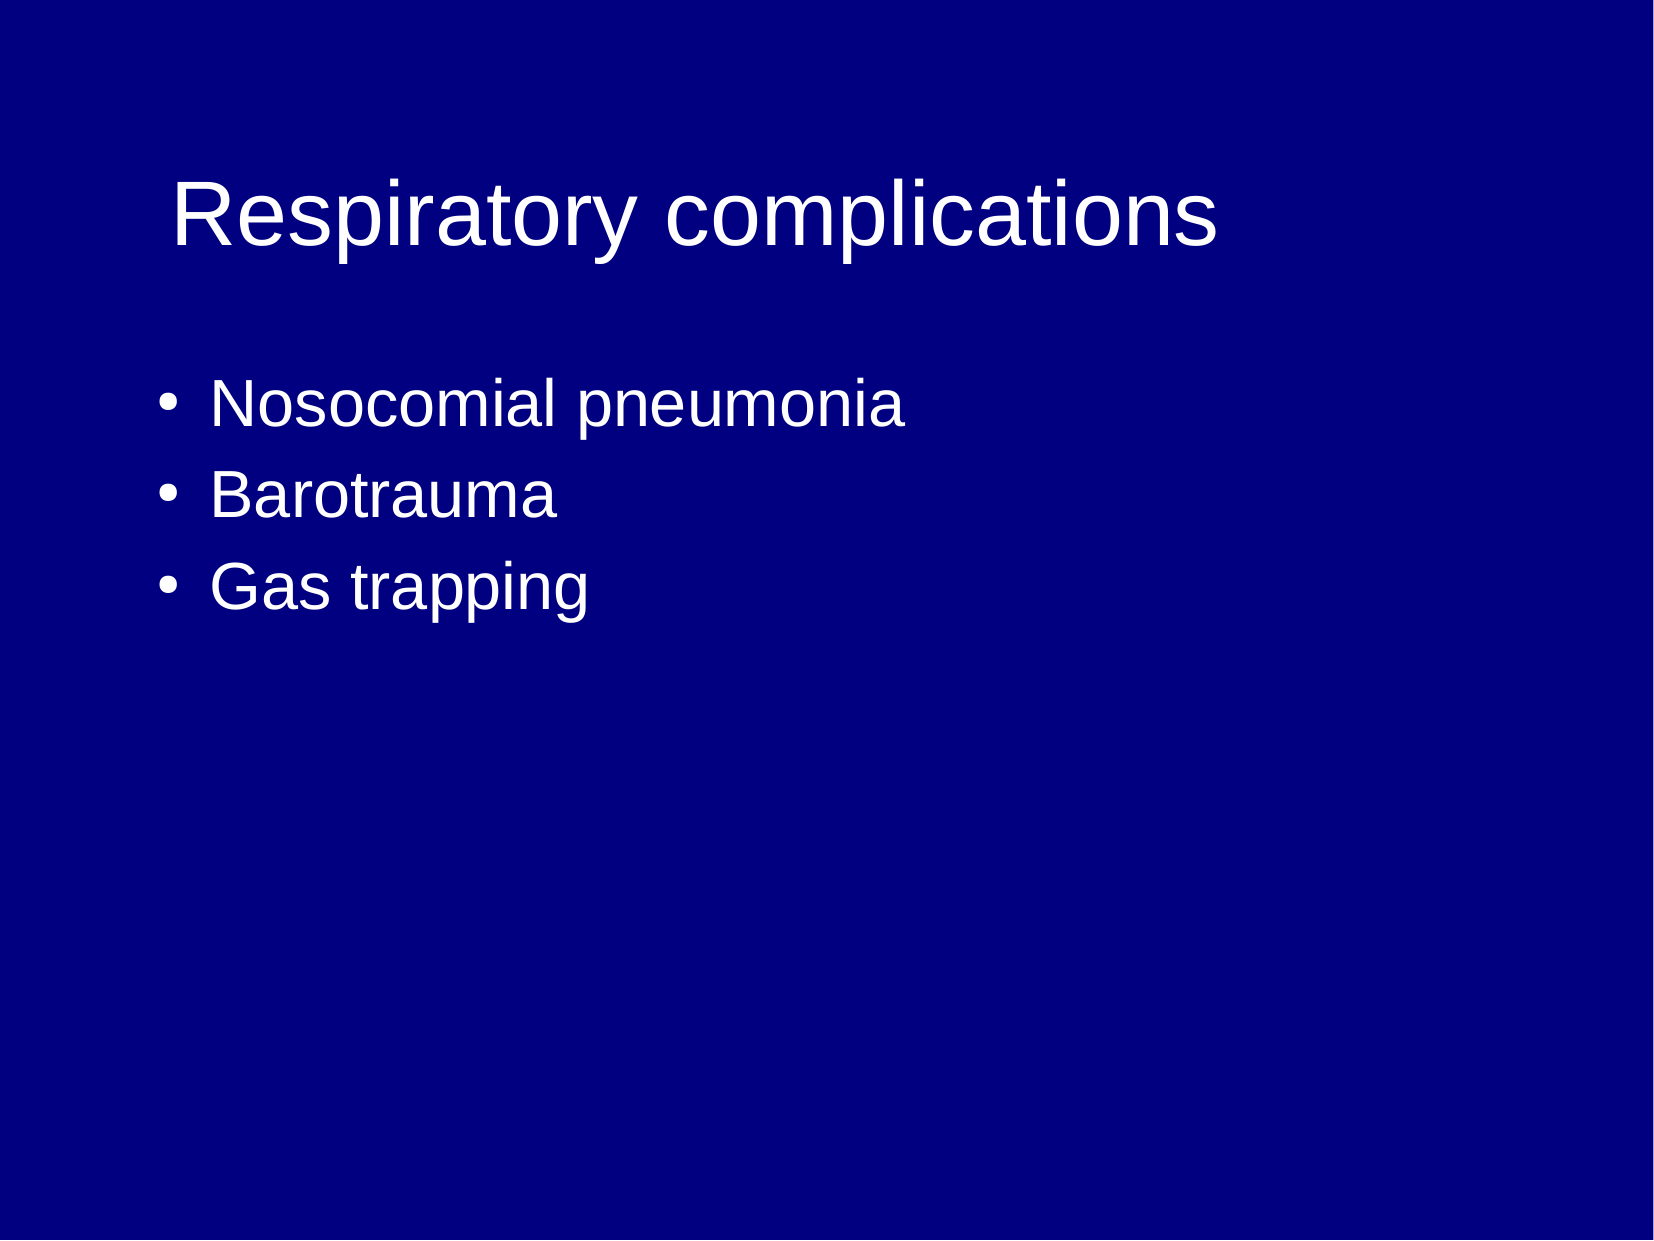

# Respiratory complications
Nosocomial pneumonia
Barotrauma
Gas trapping